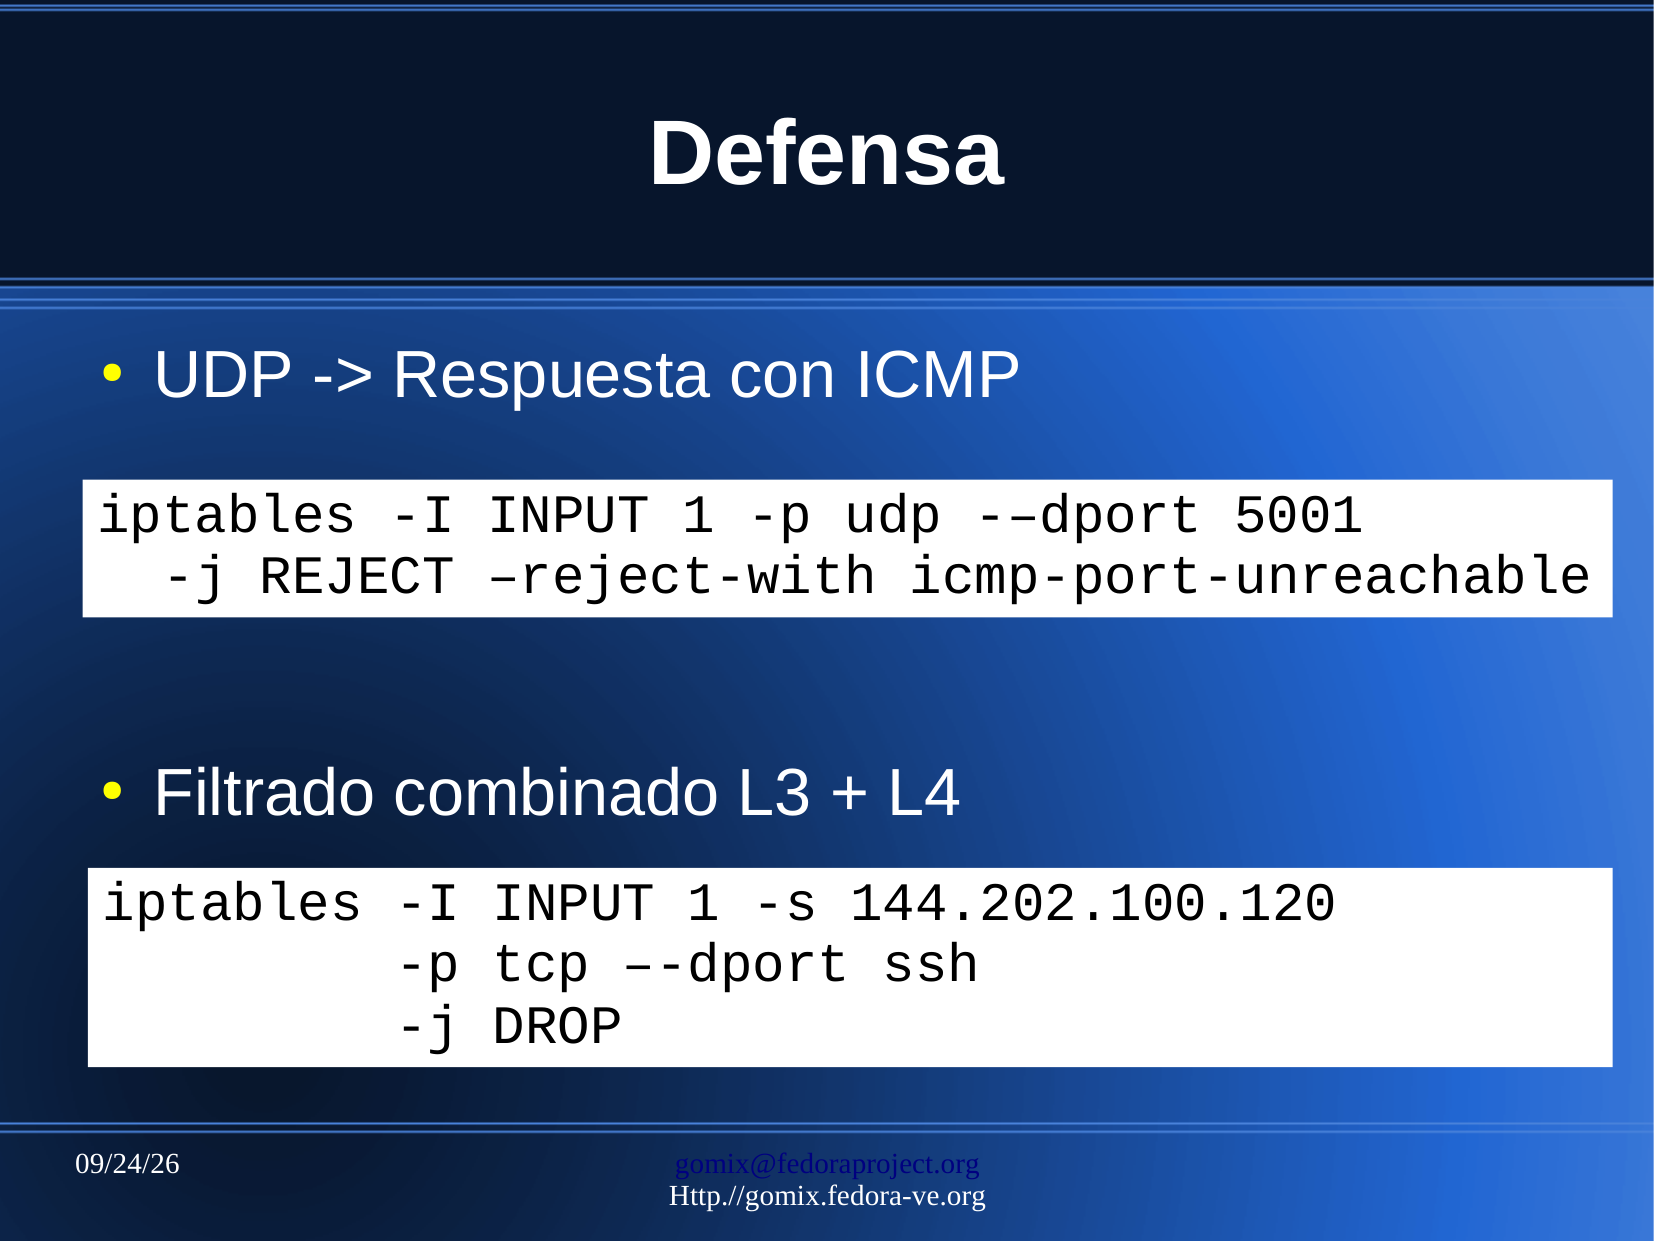

# Defensa
UDP -> Respuesta con ICMP
Filtrado combinado L3 + L4
iptables -I INPUT 1 -p udp -–dport 5001
 -j REJECT –reject-with icmp-port-unreachable
iptables -I INPUT 1 -s 144.202.100.120
 -p tcp –-dport ssh
 -j DROP